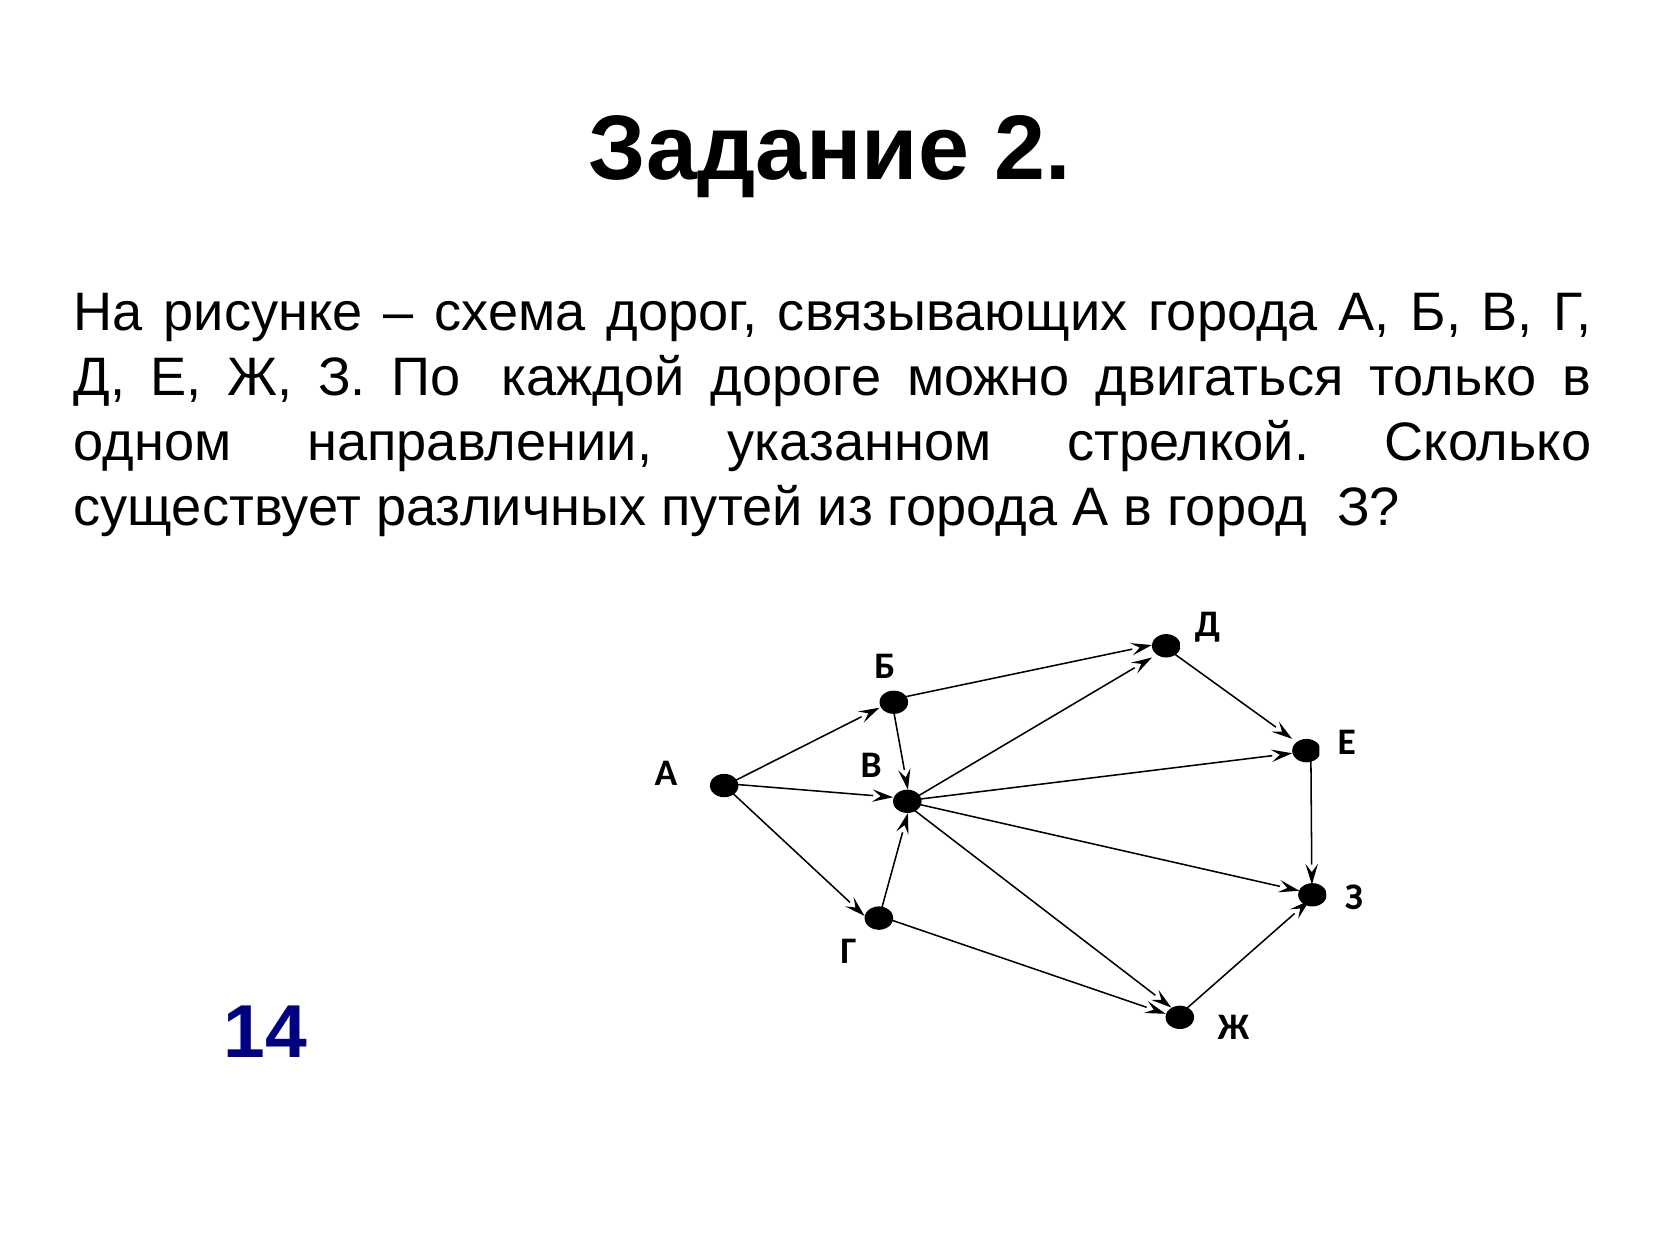

# Задание 2.
На рисунке – схема дорог, связывающих города А, Б, В, Г, Д, Е, Ж, З. По  каждой дороге можно двигаться только в одном направлении, указанном стрелкой. Сколько существует различных путей из города А в город З?
 	14
Д
Б
Е
В
А
З
Г
Ж